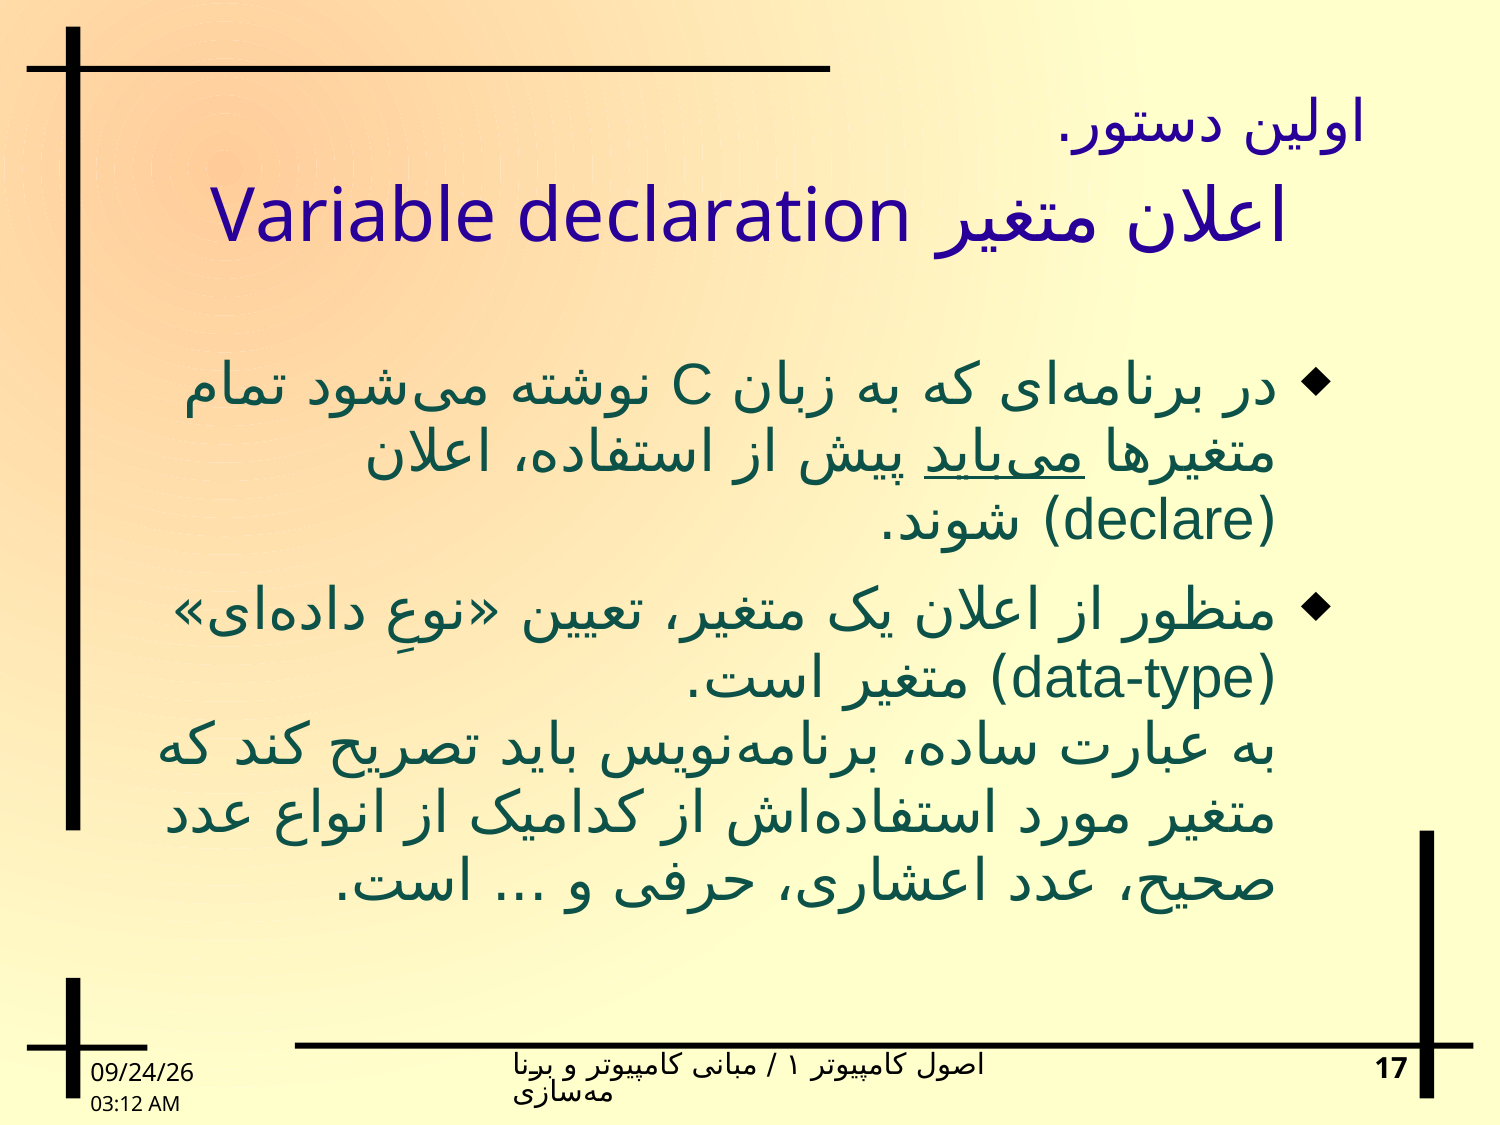

اولین دستور.
اعلان متغیر Variable declaration
# در برنامه‌ای که به زبان C نوشته می‌شود تمام متغیرها می‌باید پیش از استفاده، اعلان (declare) شوند.
منظور از اعلان یک متغیر، تعیین «نوعِ داده‌ای» (data-type) متغیر است.
به عبارت ساده، برنامه‌نویس باید تصریح کند که متغیر مورد استفاده‌اش از کدامیک از انواع عدد صحیح، عدد اعشاری، حرفی و ... است.
اصول کامپیوتر ۱ / مبانی کامپیوتر و برنامه‌سازی
17